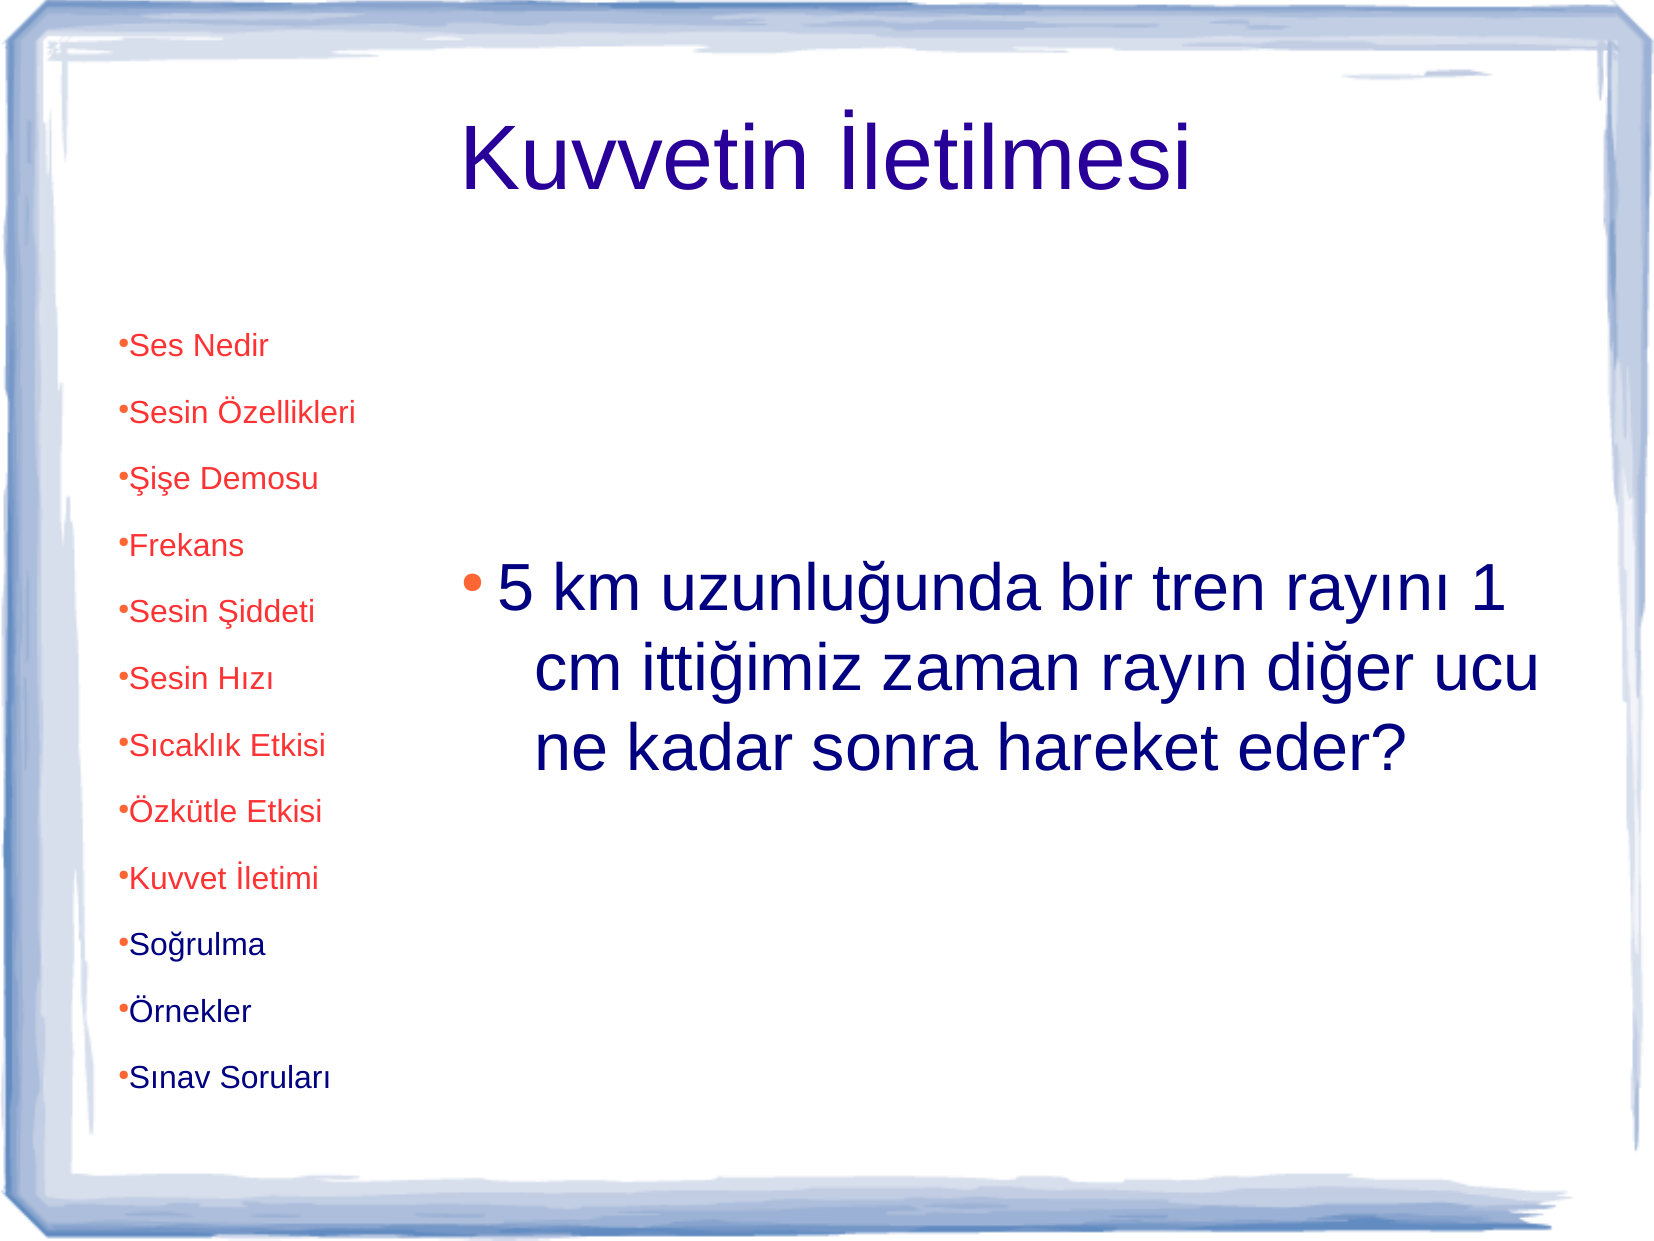

# Kuvvetin İletilmesi
Ses Nedir
Sesin Özellikleri
Şişe Demosu
Frekans
Sesin Şiddeti
Sesin Hızı
Sıcaklık Etkisi
Özkütle Etkisi
Kuvvet İletimi
Soğrulma
Örnekler
Sınav Soruları
5 km uzunluğunda bir tren rayını 1 cm ittiğimiz zaman rayın diğer ucu ne kadar sonra hareket eder?